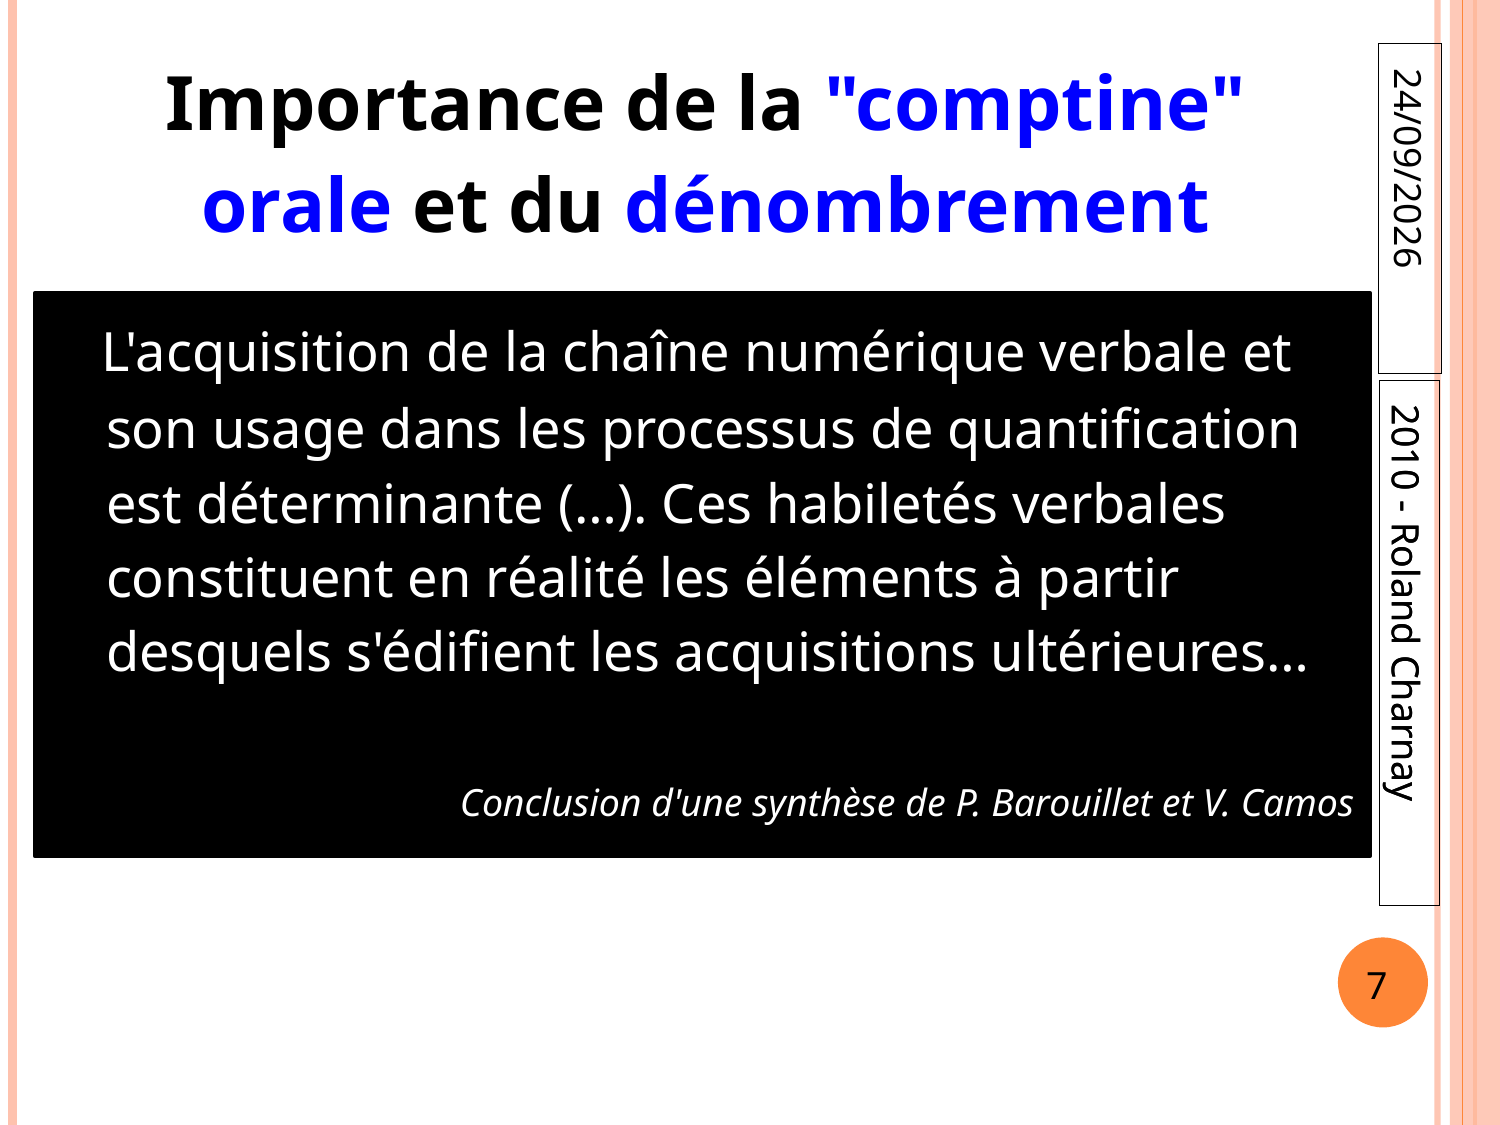

Importance de la "comptine" orale et du dénombrement
 L'acquisition de la chaîne numérique verbale et son usage dans les processus de quantification est déterminante (…). Ces habiletés verbales constituent en réalité les éléments à partir desquels s'édifient les acquisitions ultérieures…
Conclusion d'une synthèse de P. Barouillet et V. Camos
<footer>2010 - Roland Charnay